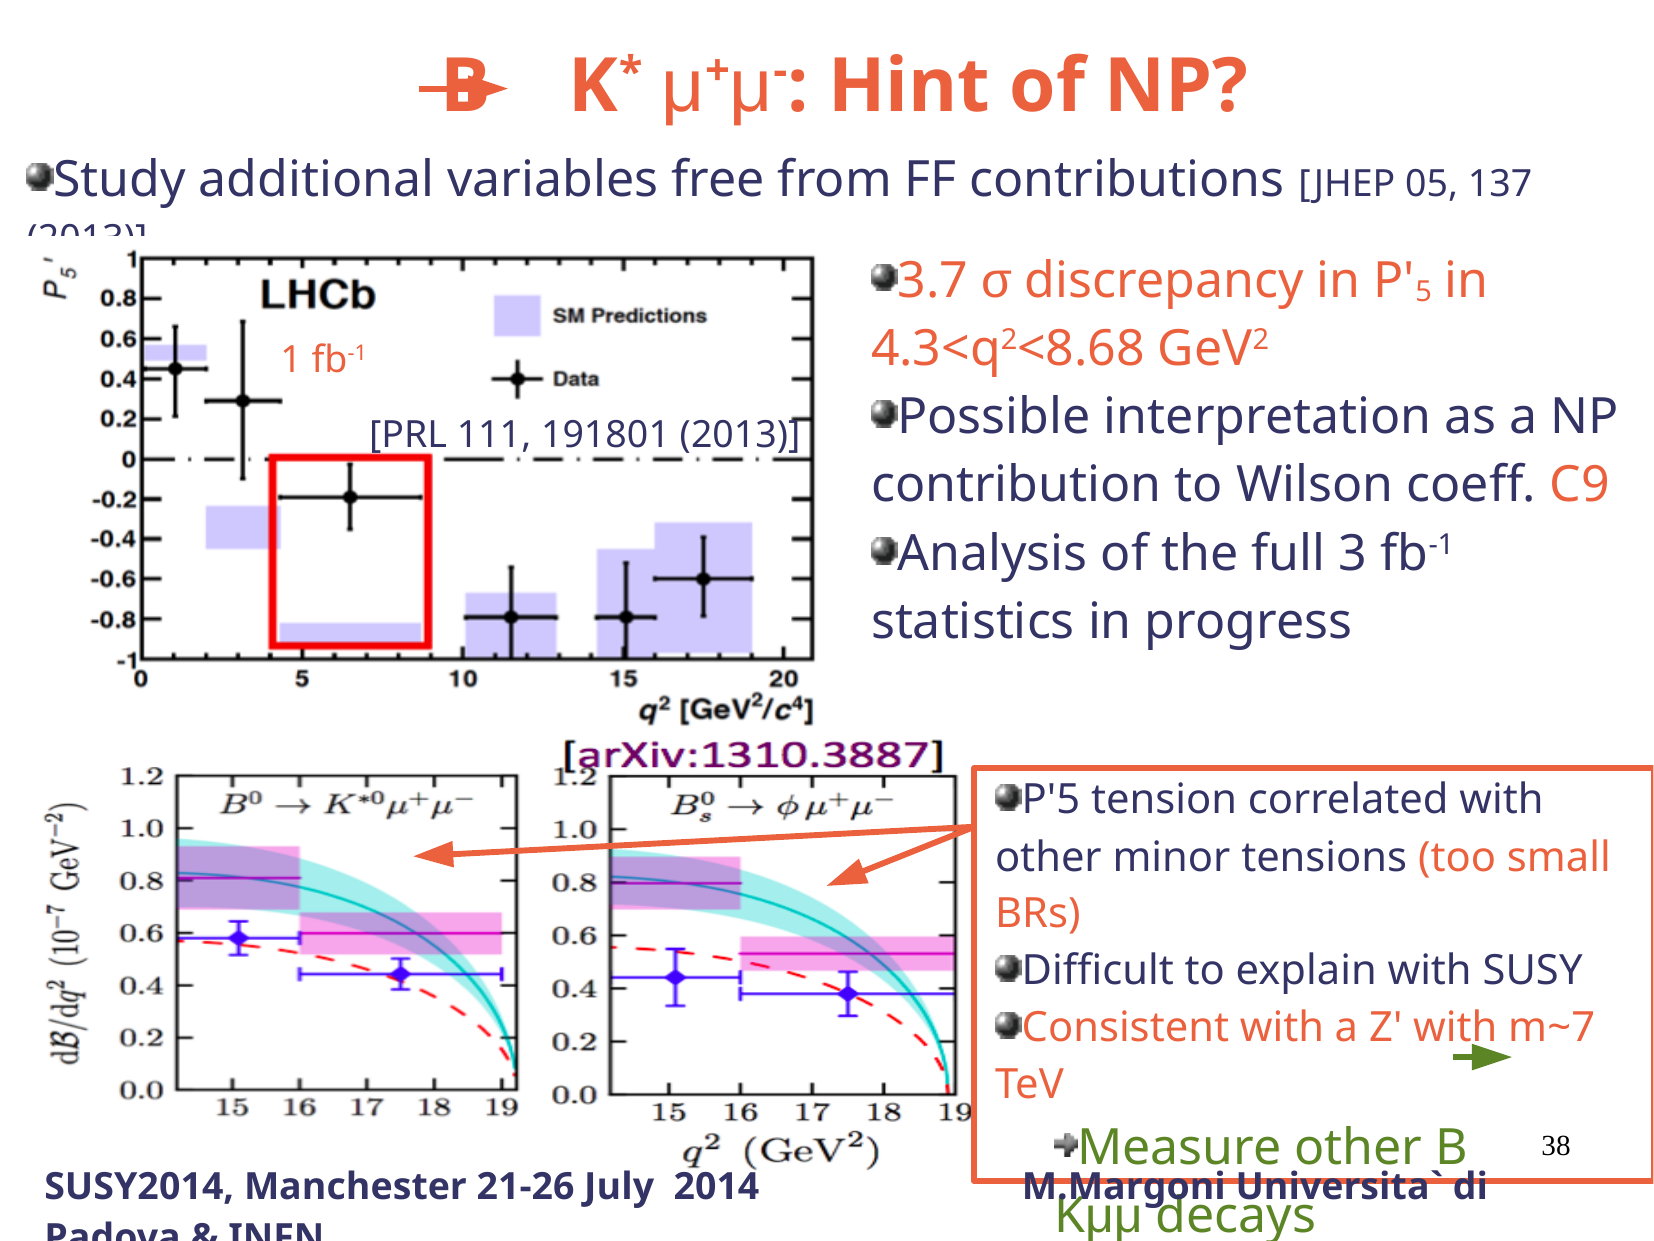

# B K* μ+μ-: Hint of NP?
Study additional variables free from FF contributions [JHEP 05, 137 (2013)]
3.7 σ discrepancy in P'5 in 4.3<q2<8.68 GeV2
Possible interpretation as a NP contribution to Wilson coeff. C9
Analysis of the full 3 fb-1 statistics in progress
1 fb-1
[PRL 111, 191801 (2013)]
P'5 tension correlated with other minor tensions (too small BRs)
Difficult to explain with SUSY
Consistent with a Z' with m~7 TeV
Measure other B Kμμ decays
38
SUSY2014, Manchester 21-26 July 2014 M.Margoni Universita` di Padova & INFN